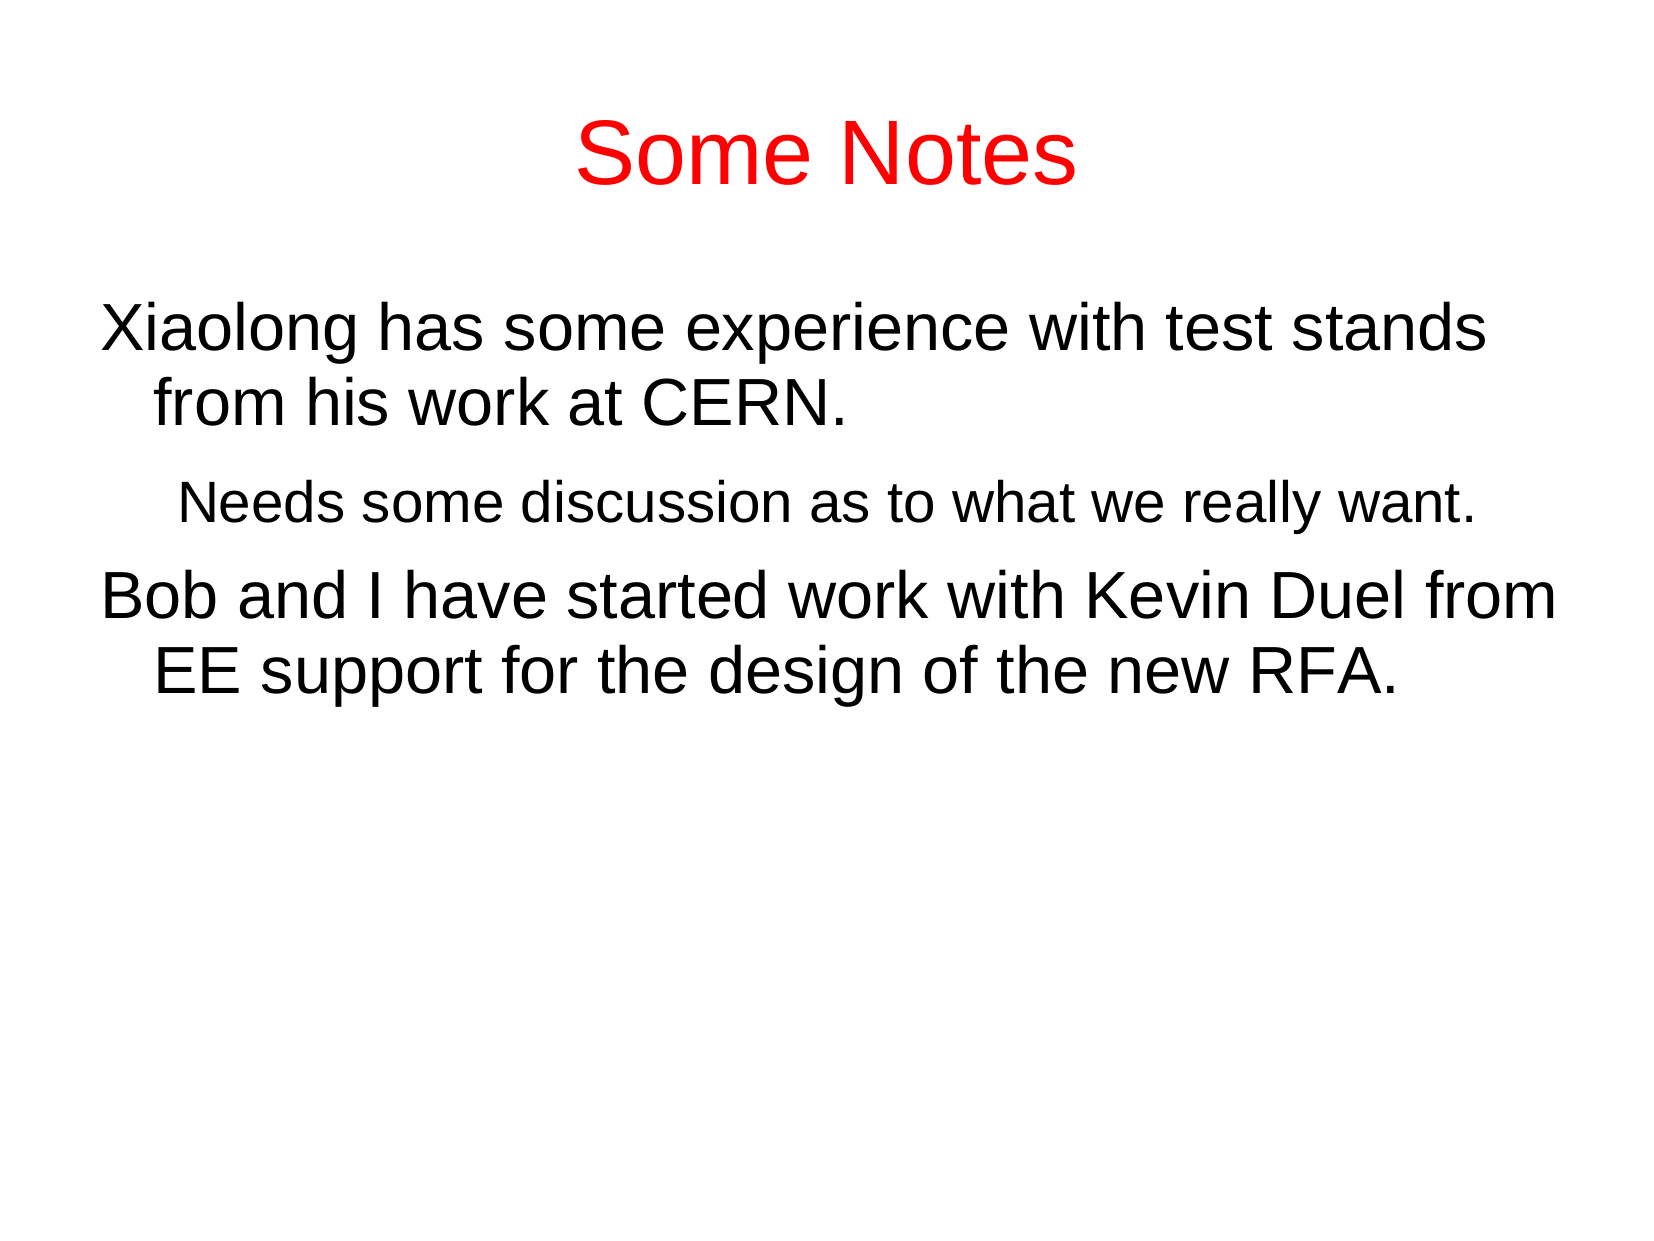

# Some Notes
Xiaolong has some experience with test stands from his work at CERN.
Needs some discussion as to what we really want.
Bob and I have started work with Kevin Duel from EE support for the design of the new RFA.